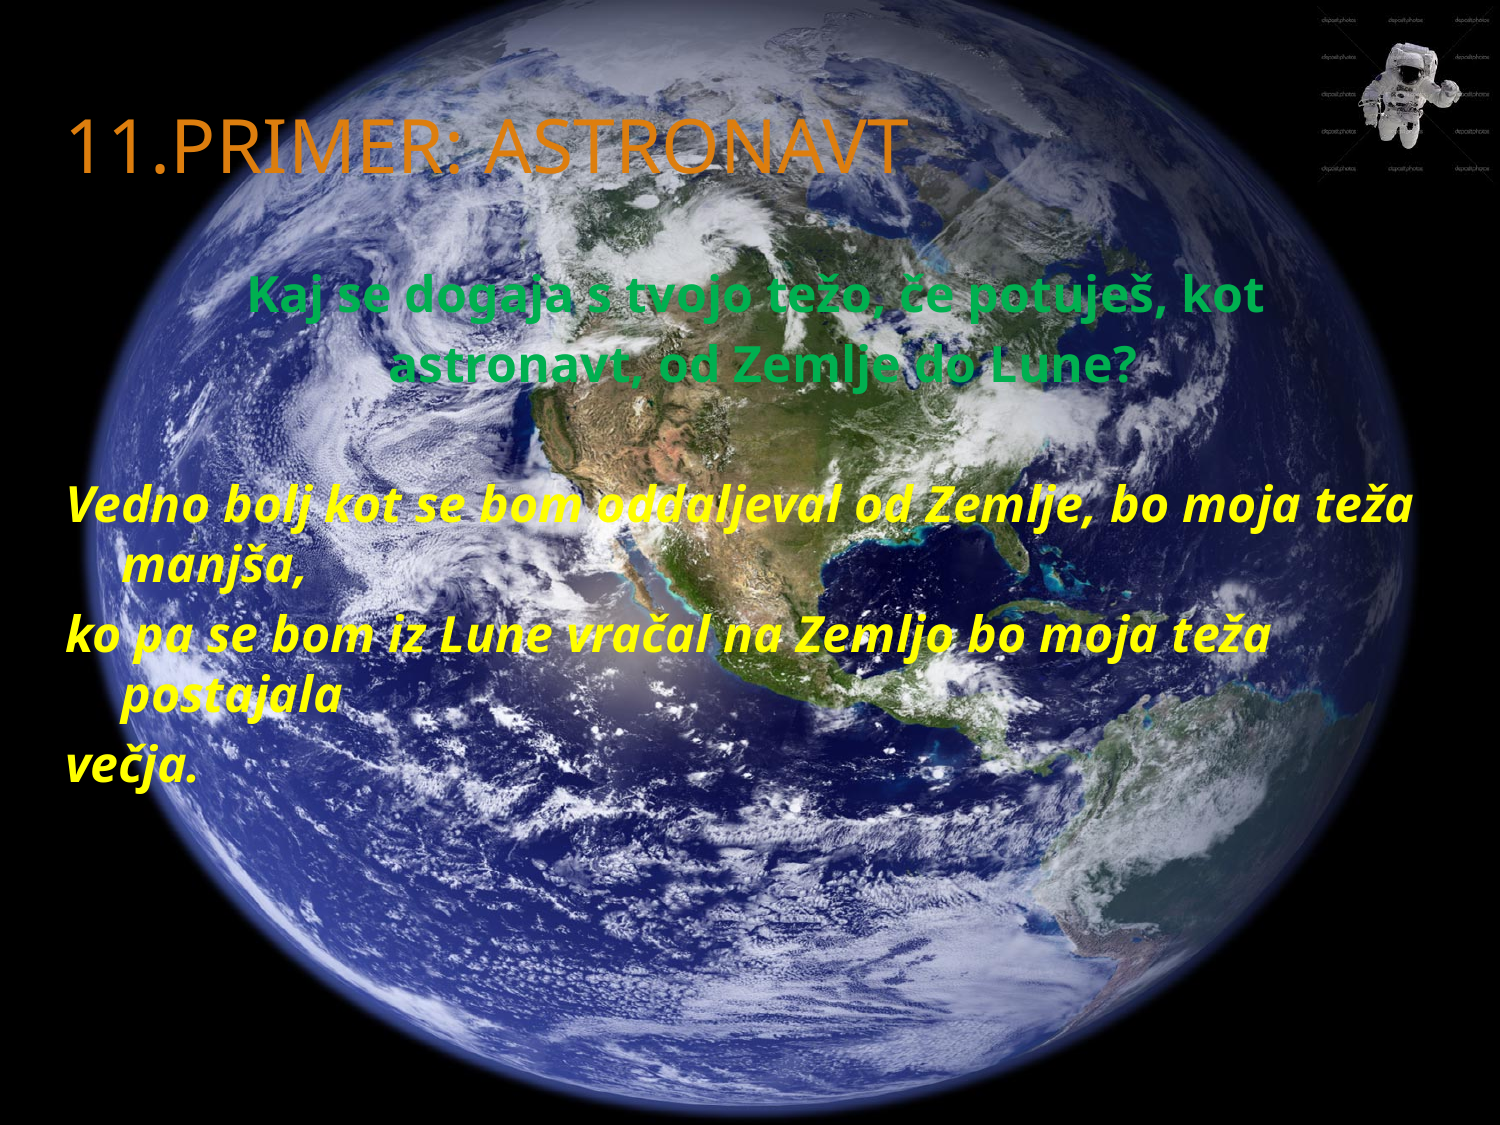

# 11.primer: astronavt
Kaj se dogaja s tvojo težo, če potuješ, kot
astronavt, od Zemlje do Lune?
Vedno bolj kot se bom oddaljeval od Zemlje, bo moja teža manjša,
ko pa se bom iz Lune vračal na Zemljo bo moja teža postajala
večja.